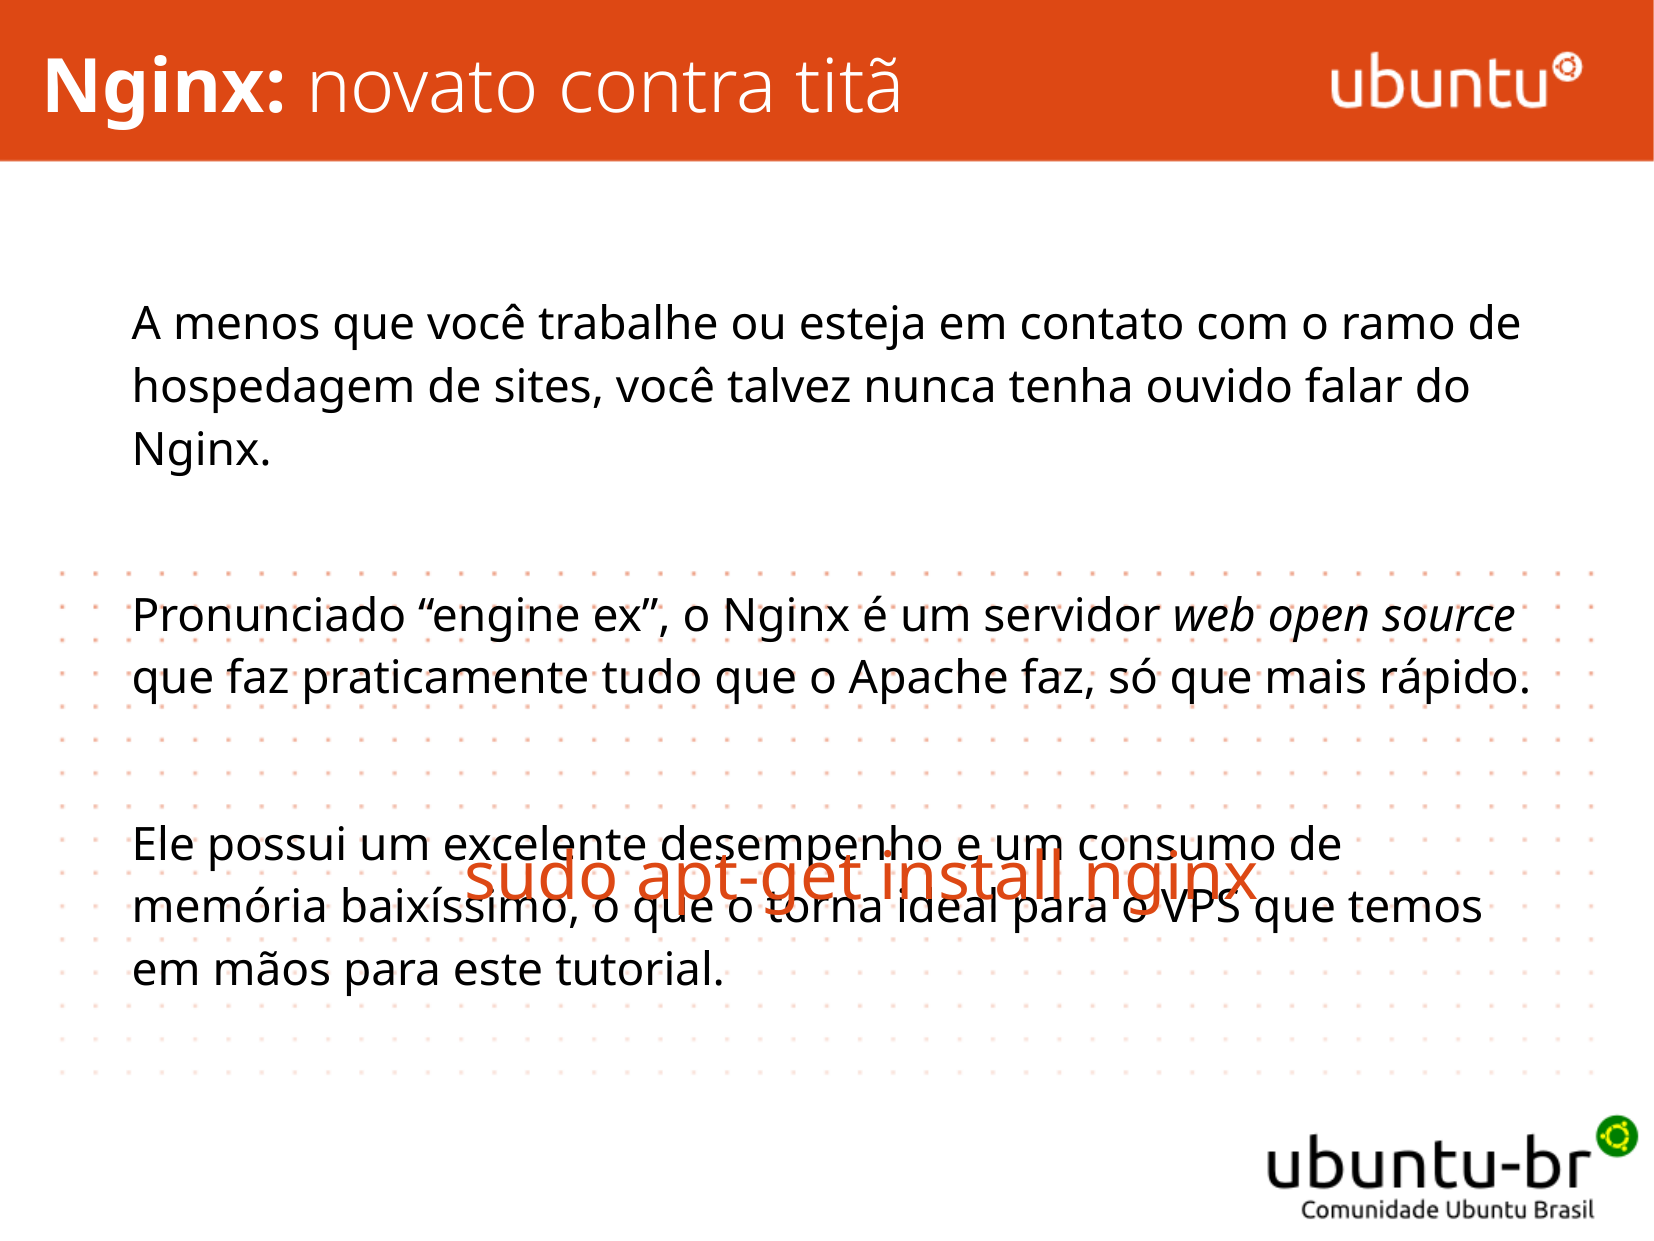

# Nginx: novato contra titã
A menos que você trabalhe ou esteja em contato com o ramo de hospedagem de sites, você talvez nunca tenha ouvido falar do Nginx.
Pronunciado “engine ex”, o Nginx é um servidor web open source que faz praticamente tudo que o Apache faz, só que mais rápido.
Ele possui um excelente desempenho e um consumo de memória baixíssimo, o que o torna ideal para o VPS que temos em mãos para este tutorial.
sudo apt-get install nginx